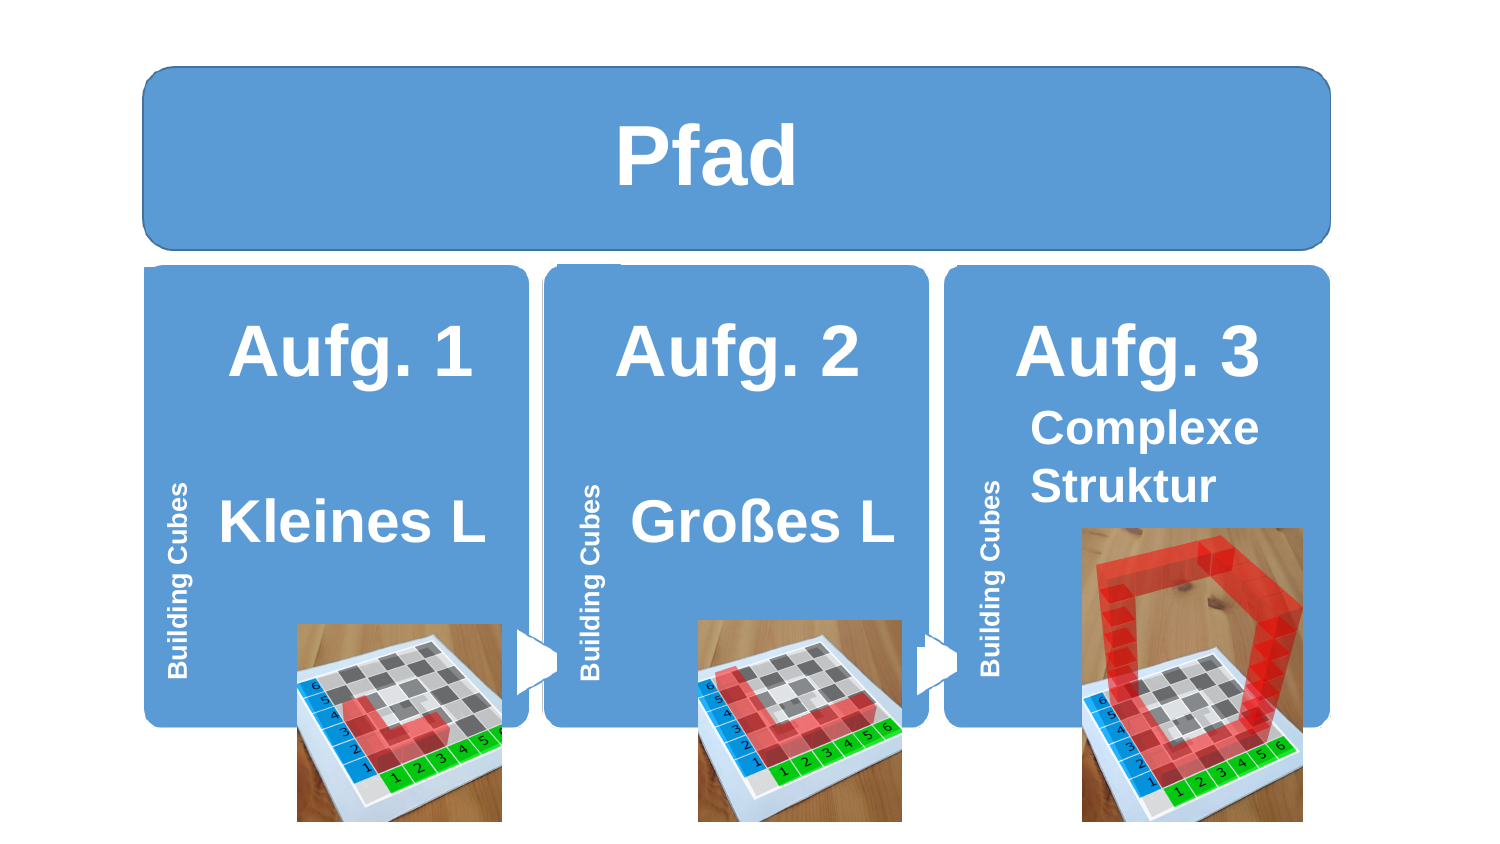

Pfad
Aufg. 1
Aufg. 2
Aufg. 3
Complexe
Struktur
Kleines L
Großes L
Building Cubes
Building Cubes
Building Cubes